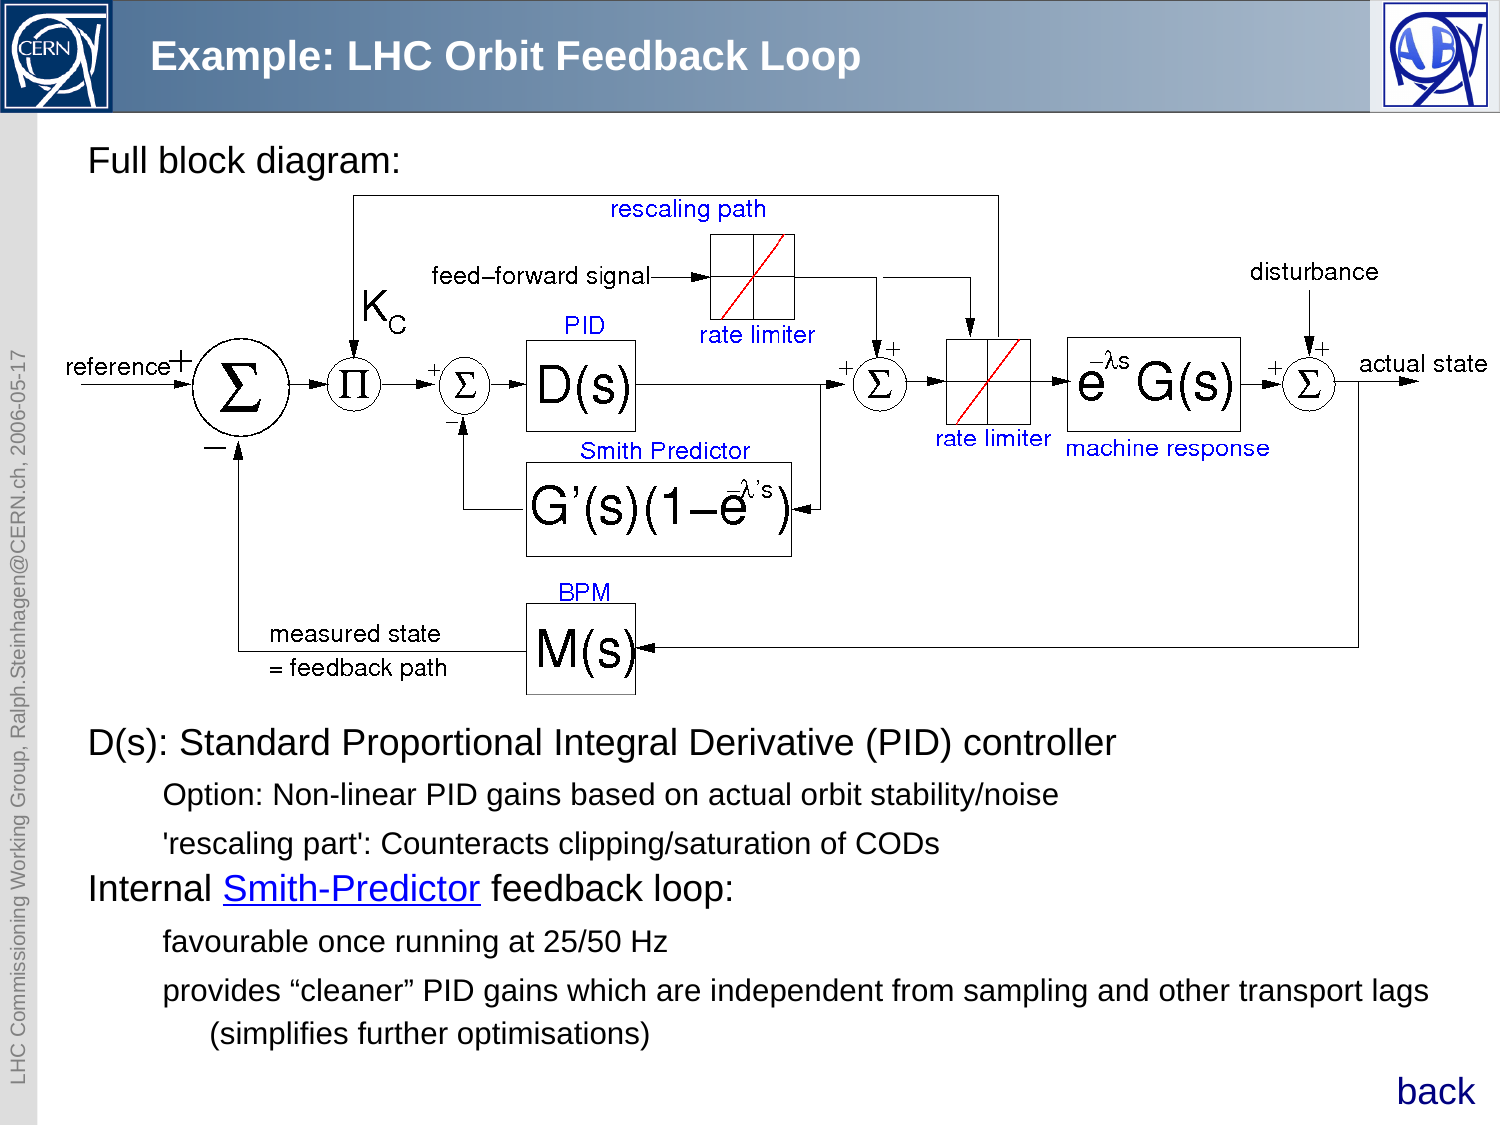

# Example: LHC Orbit Feedback Loop
Full block diagram:
D(s): Standard Proportional Integral Derivative (PID) controller
Option: Non-linear PID gains based on actual orbit stability/noise
'rescaling part': Counteracts clipping/saturation of CODs
Internal Smith-Predictor feedback loop:
favourable once running at 25/50 Hz
provides “cleaner” PID gains which are independent from sampling and other transport lags (simplifies further optimisations)
back